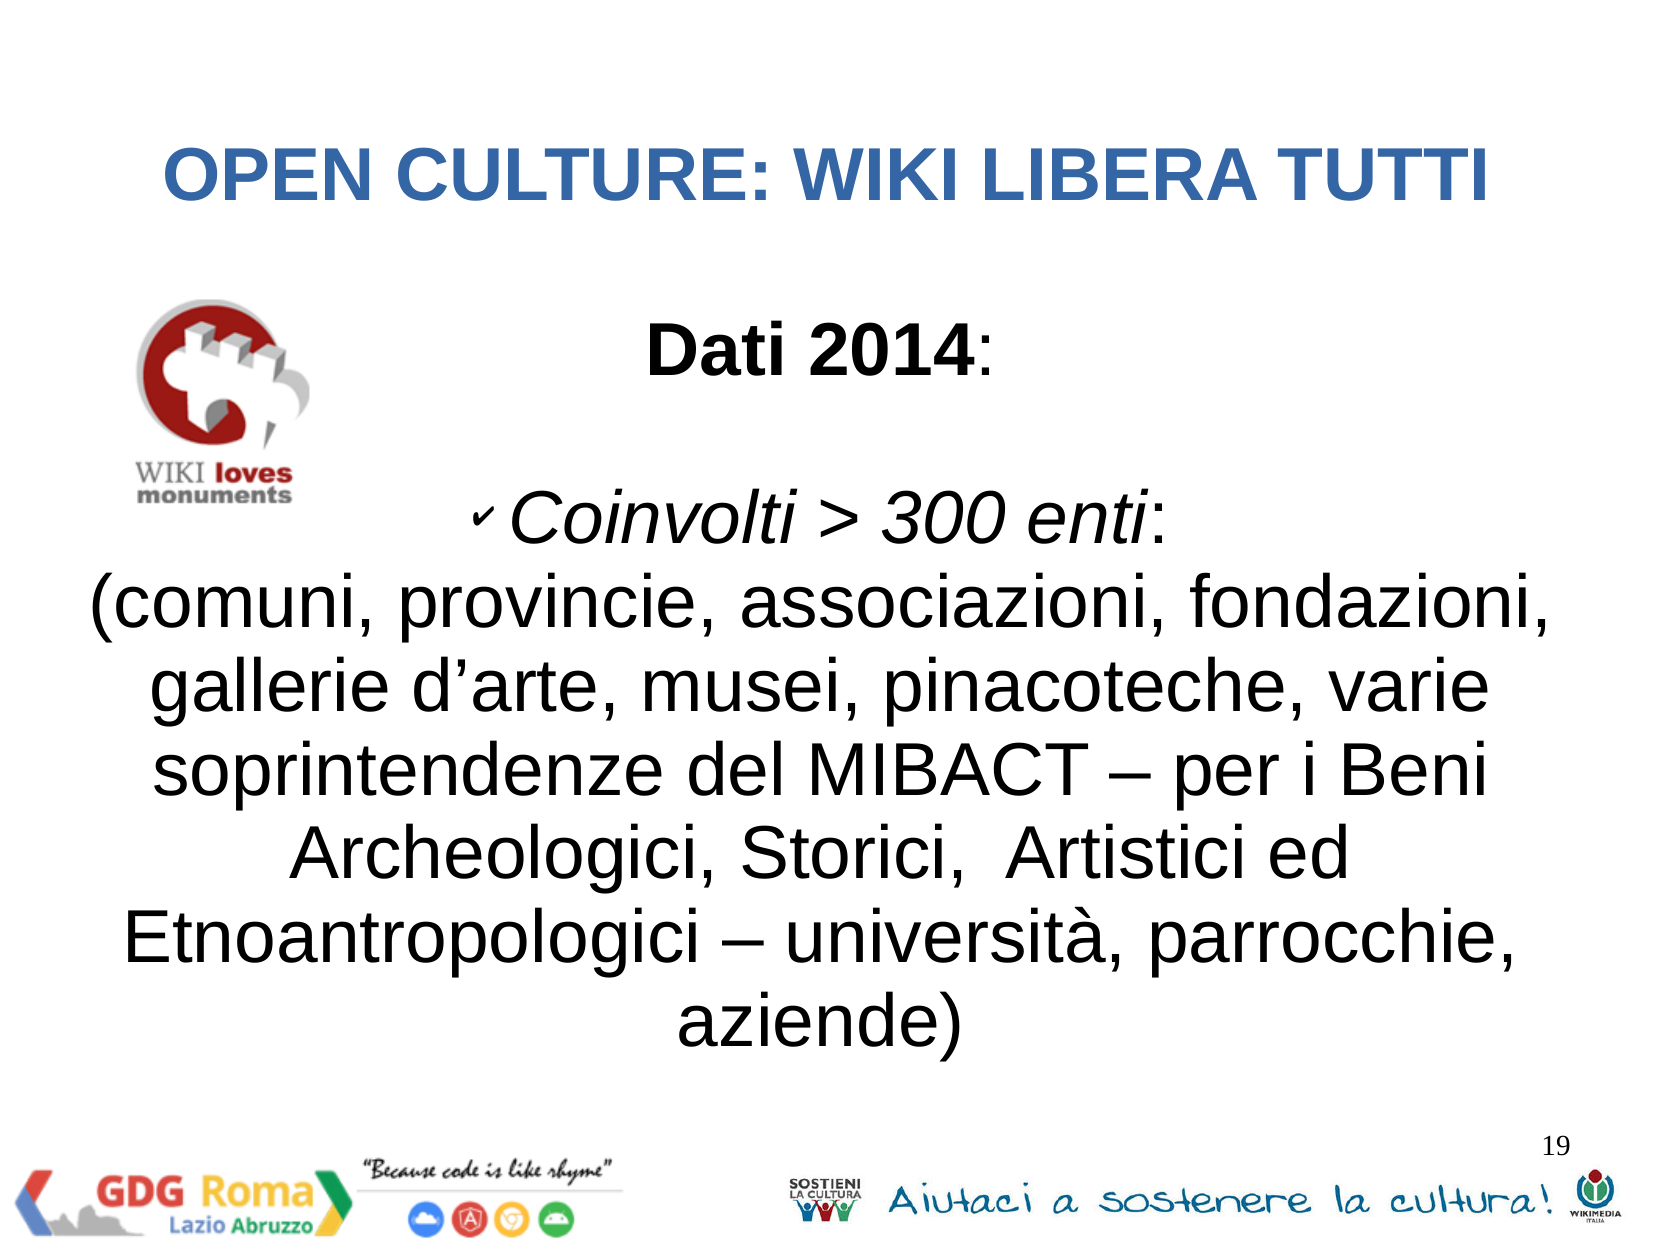

# OPEN CULTURE: WIKI LIBERA TUTTI
Dati 2014:
Coinvolti > 300 enti:
(comuni, provincie, associazioni, fondazioni, gallerie d’arte, musei, pinacoteche, varie soprintendenze del MIBACT – per i Beni Archeologici, Storici, Artistici ed Etnoantropologici – università, parrocchie, aziende)
19